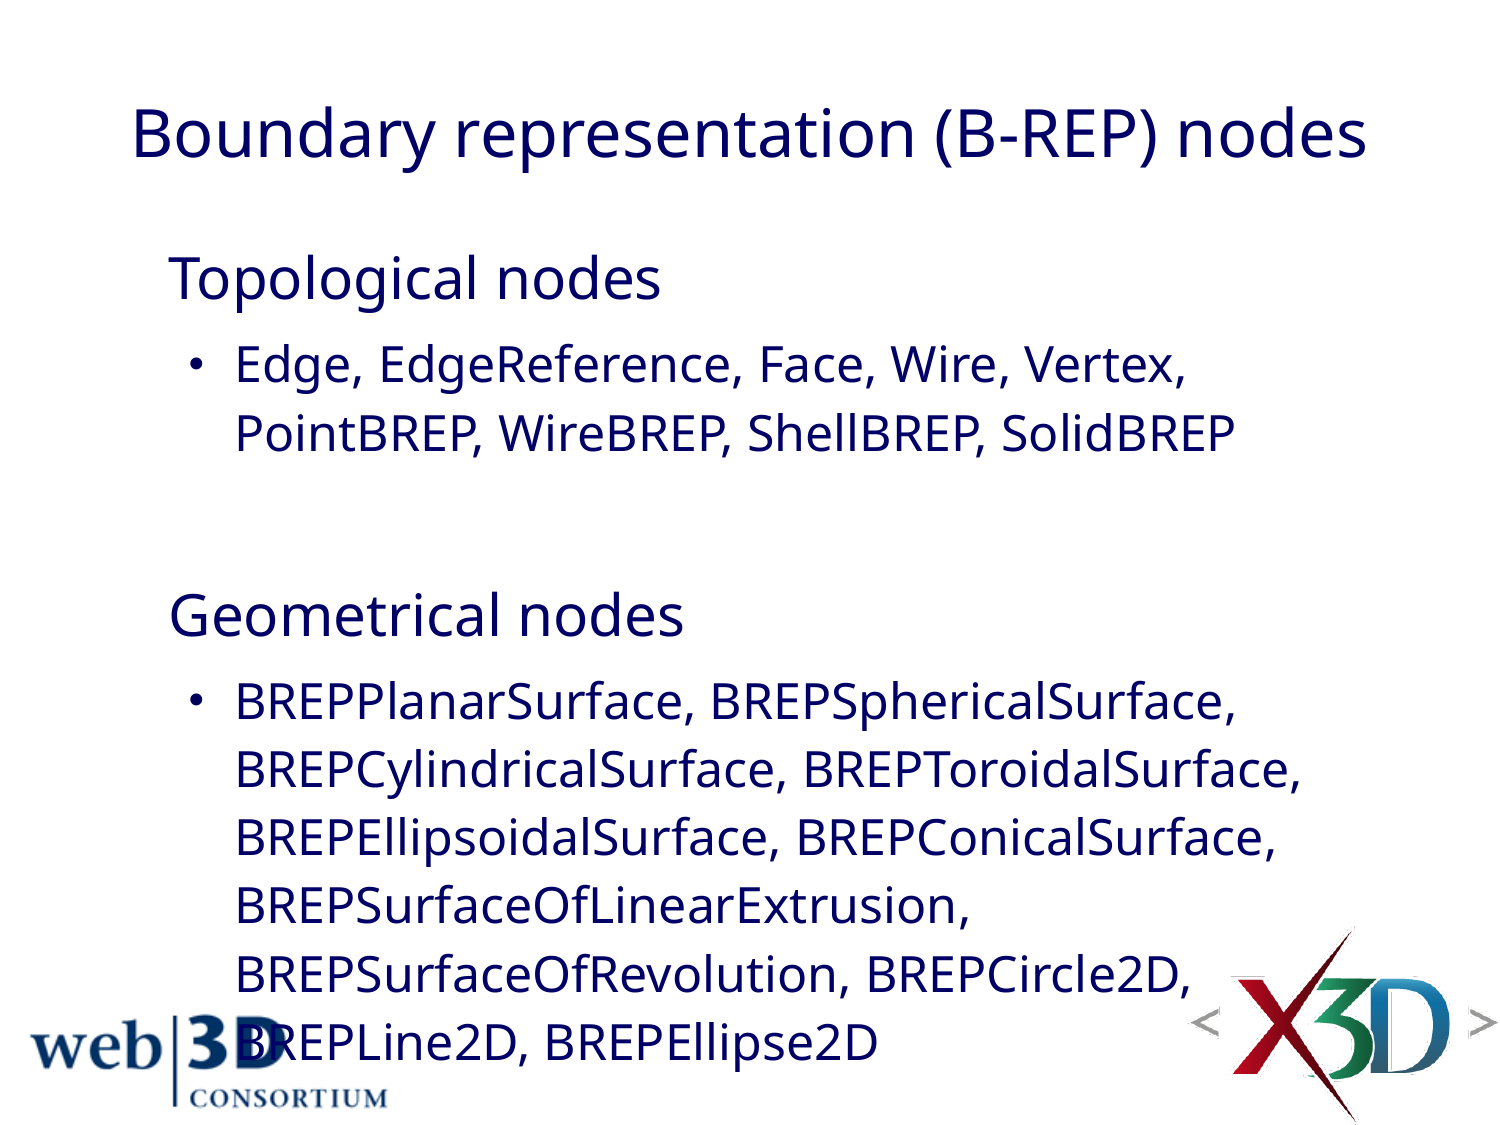

# Boundary representation (B-REP) nodes
Topological nodes
Edge, EdgeReference, Face, Wire, Vertex, PointBREP, WireBREP, ShellBREP, SolidBREP
Geometrical nodes
BREPPlanarSurface, BREPSphericalSurface, BREPCylindricalSurface, BREPToroidalSurface, BREPEllipsoidalSurface, BREPConicalSurface, BREPSurfaceOfLinearExtrusion, BREPSurfaceOfRevolution, BREPCircle2D, BREPLine2D, BREPEllipse2D